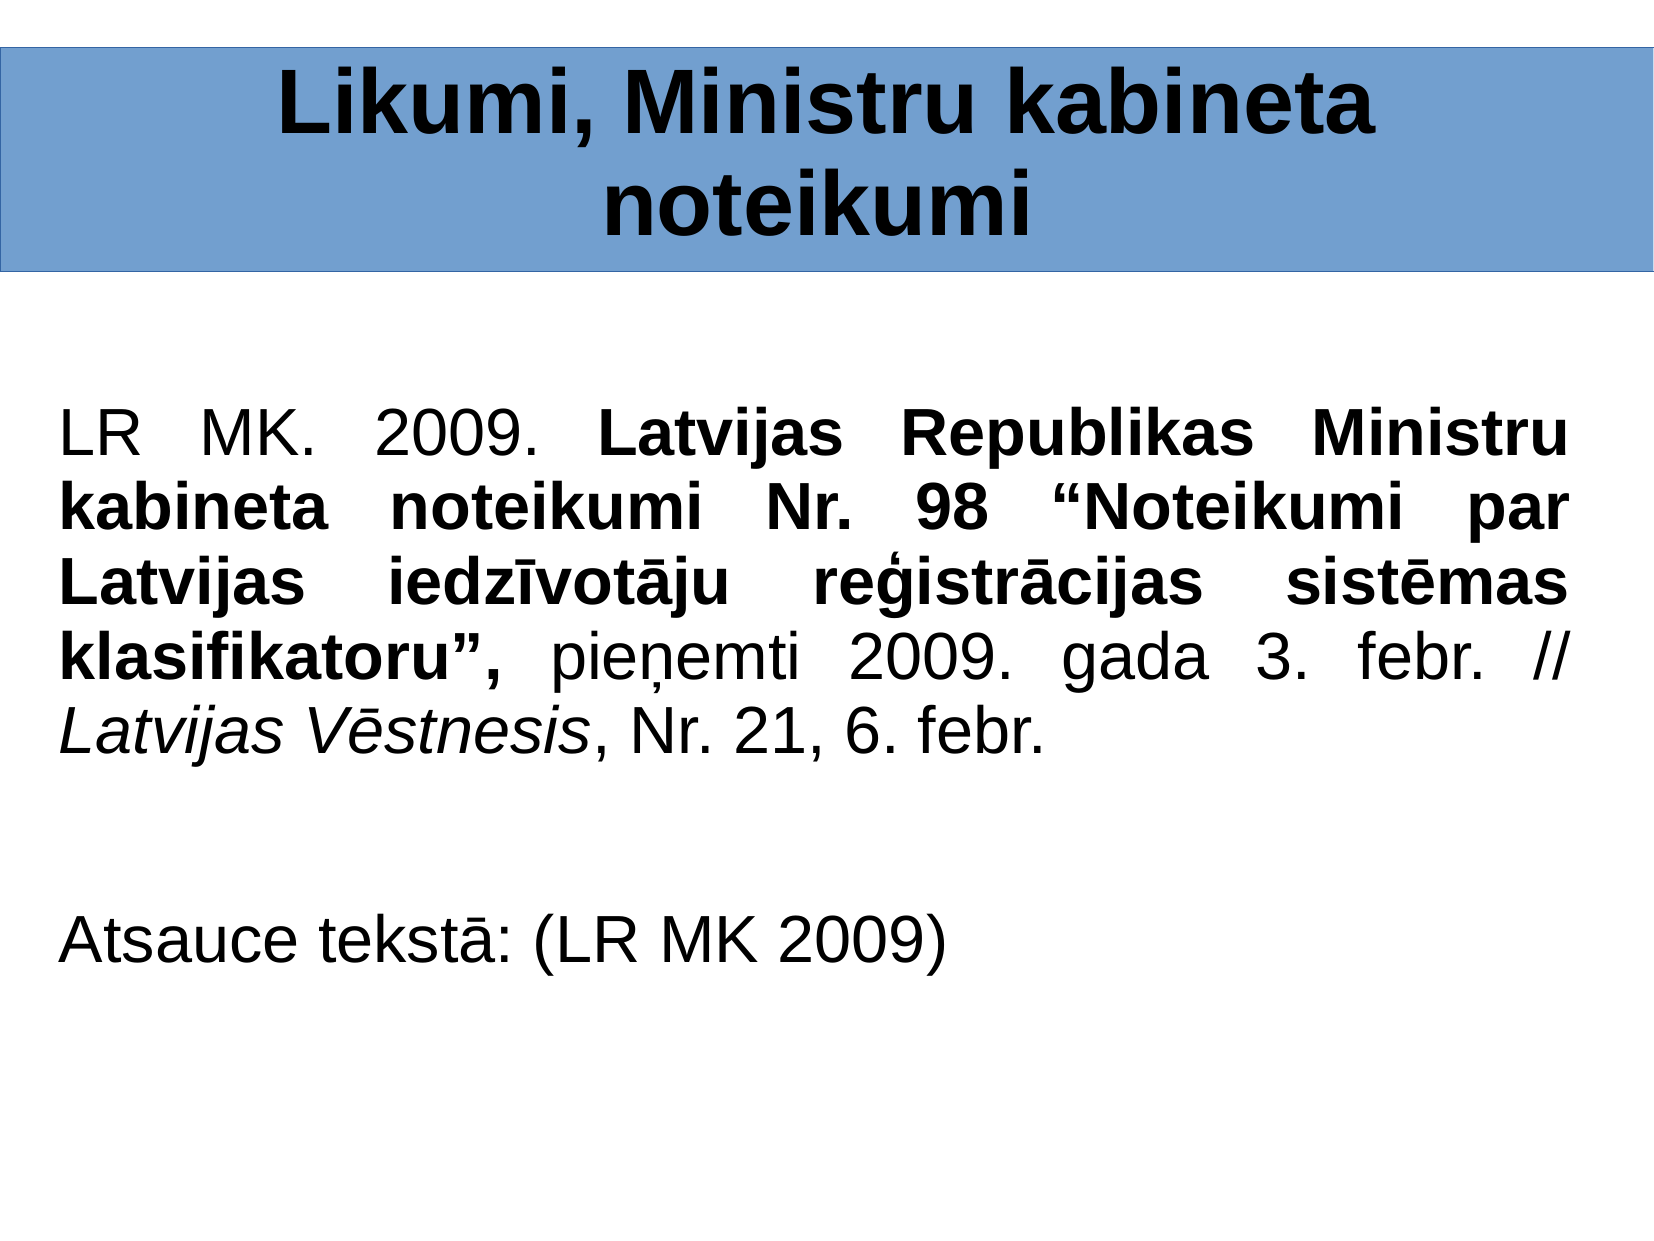

# Likumi, Ministru kabineta noteikumi
LR MK. 2009. Latvijas Republikas Ministru kabineta noteikumi Nr. 98 “Noteikumi par Latvijas iedzīvotāju reģistrācijas sistēmas klasifikatoru”, pieņemti 2009. gada 3. febr. // Latvijas Vēstnesis, Nr. 21, 6. febr.
Atsauce tekstā: (LR MK 2009)